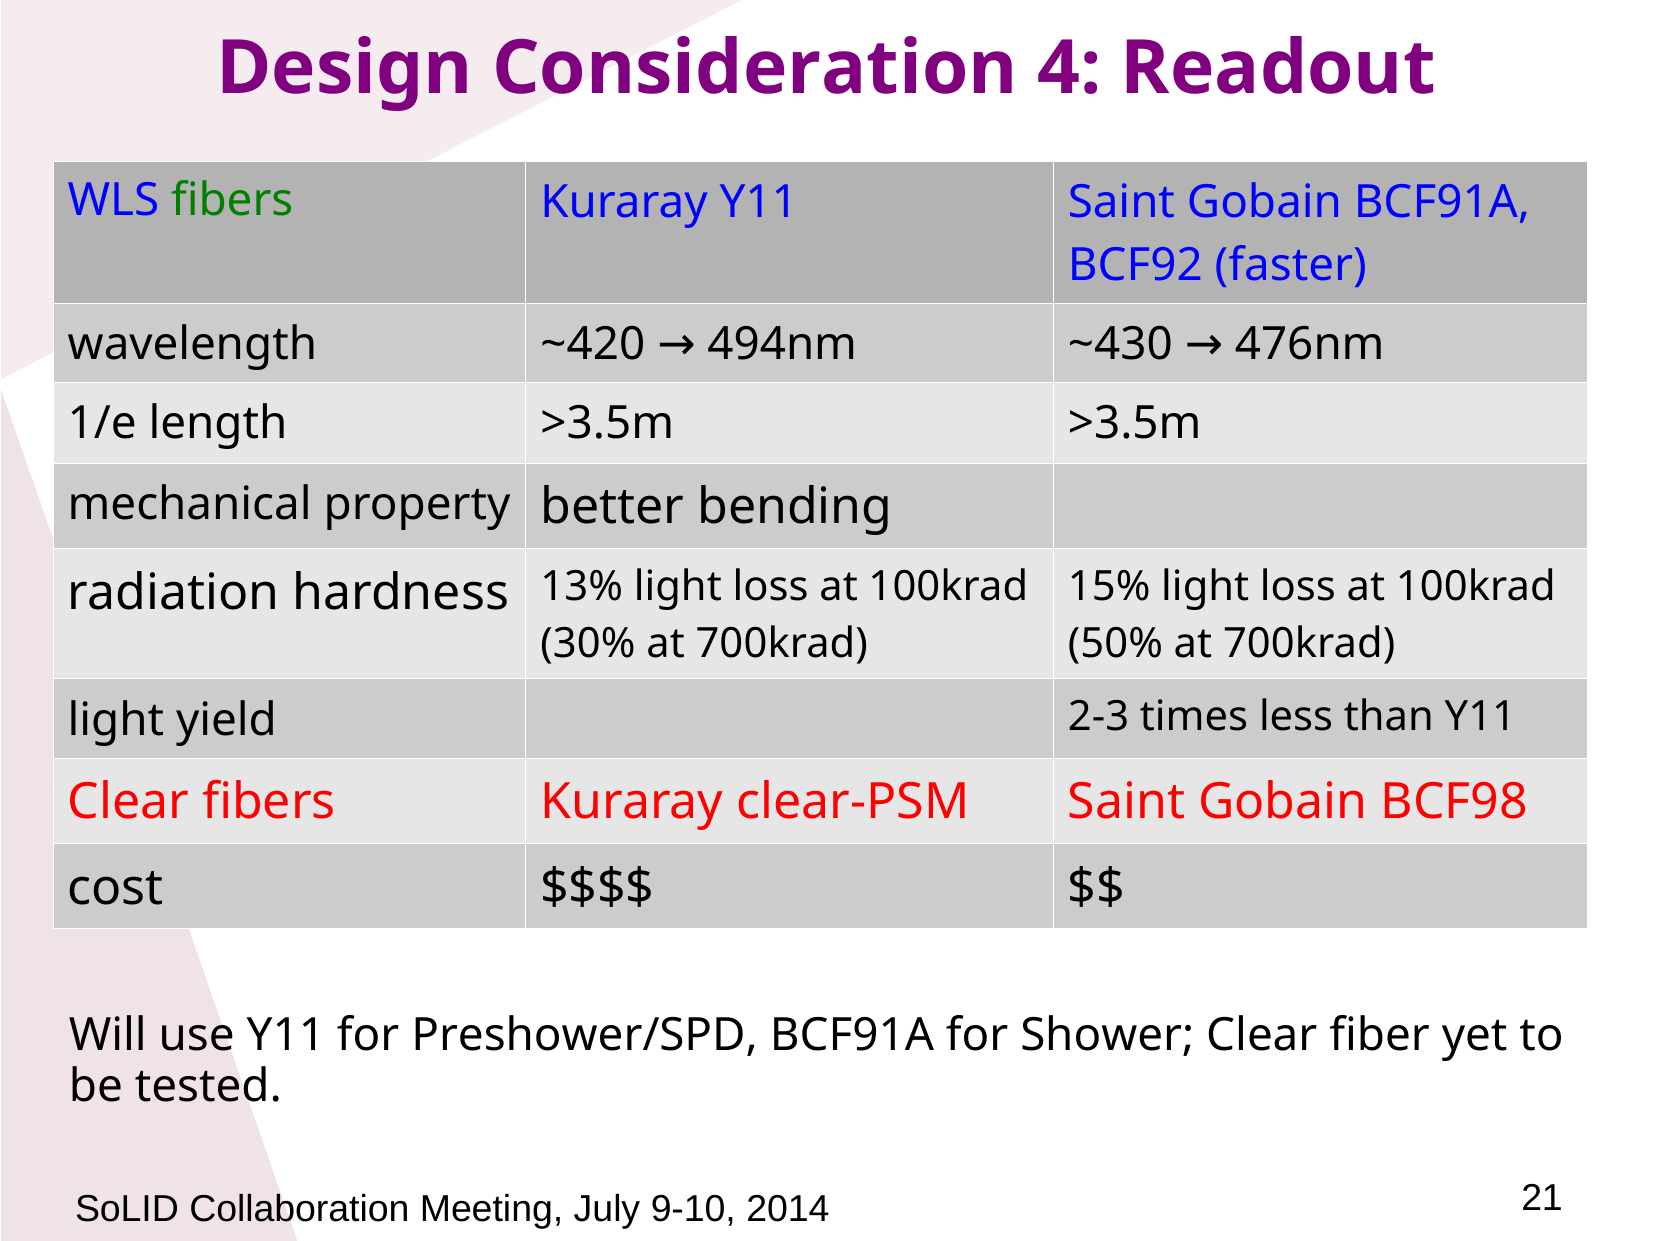

Design Consideration 4: Readout
| WLS fibers | Kuraray Y11 | Saint Gobain BCF91A, BCF92 (faster) |
| --- | --- | --- |
| wavelength | ~420 → 494nm | ~430 → 476nm |
| 1/e length | >3.5m | >3.5m |
| mechanical property | better bending | |
| radiation hardness | 13% light loss at 100krad (30% at 700krad) | 15% light loss at 100krad (50% at 700krad) |
| light yield | | 2-3 times less than Y11 |
| Clear fibers | Kuraray clear-PSM | Saint Gobain BCF98 |
| cost | $$$$ | $$ |
Will use Y11 for Preshower/SPD, BCF91A for Shower; Clear fiber yet to be tested.
21